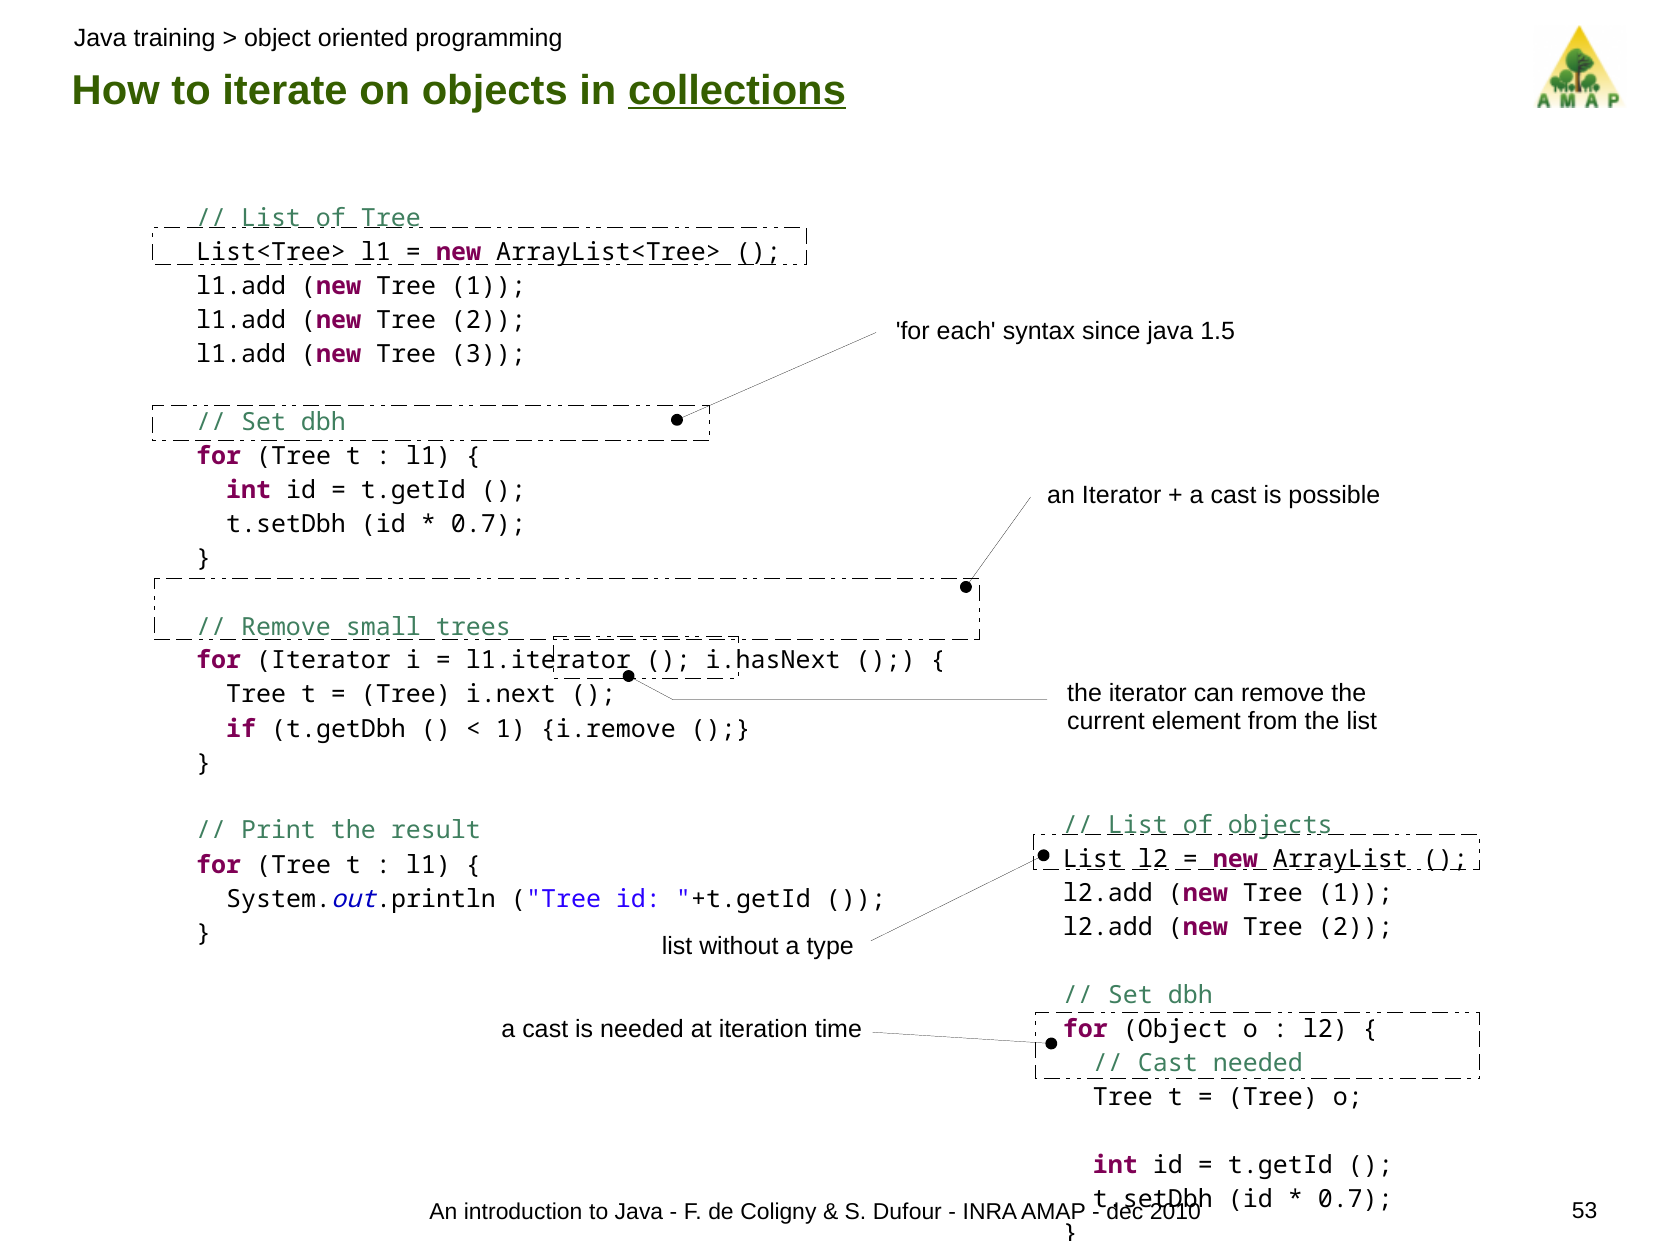

Java training > object oriented programming
How to iterate on objects in collections
// List of Tree
List<Tree> l1 = new ArrayList<Tree> ();
l1.add (new Tree (1));
l1.add (new Tree (2));
l1.add (new Tree (3));
// Set dbh
for (Tree t : l1) {
 int id = t.getId ();
 t.setDbh (id * 0.7);
}
// Remove small trees
for (Iterator i = l1.iterator (); i.hasNext ();) {
 Tree t = (Tree) i.next ();
 if (t.getDbh () < 1) {i.remove ();}
}
// Print the result
for (Tree t : l1) {
 System.out.println ("Tree id: "+t.getId ());
}
'for each' syntax since java 1.5
an Iterator + a cast is possible
the iterator can remove the current element from the list
// List of objects
List l2 = new ArrayList ();
l2.add (new Tree (1));
l2.add (new Tree (2));
// Set dbh
for (Object o : l2) {
 // Cast needed
 Tree t = (Tree) o;
 int id = t.getId ();
 t.setDbh (id * 0.7);
}
list without a type
a cast is needed at iteration time
53